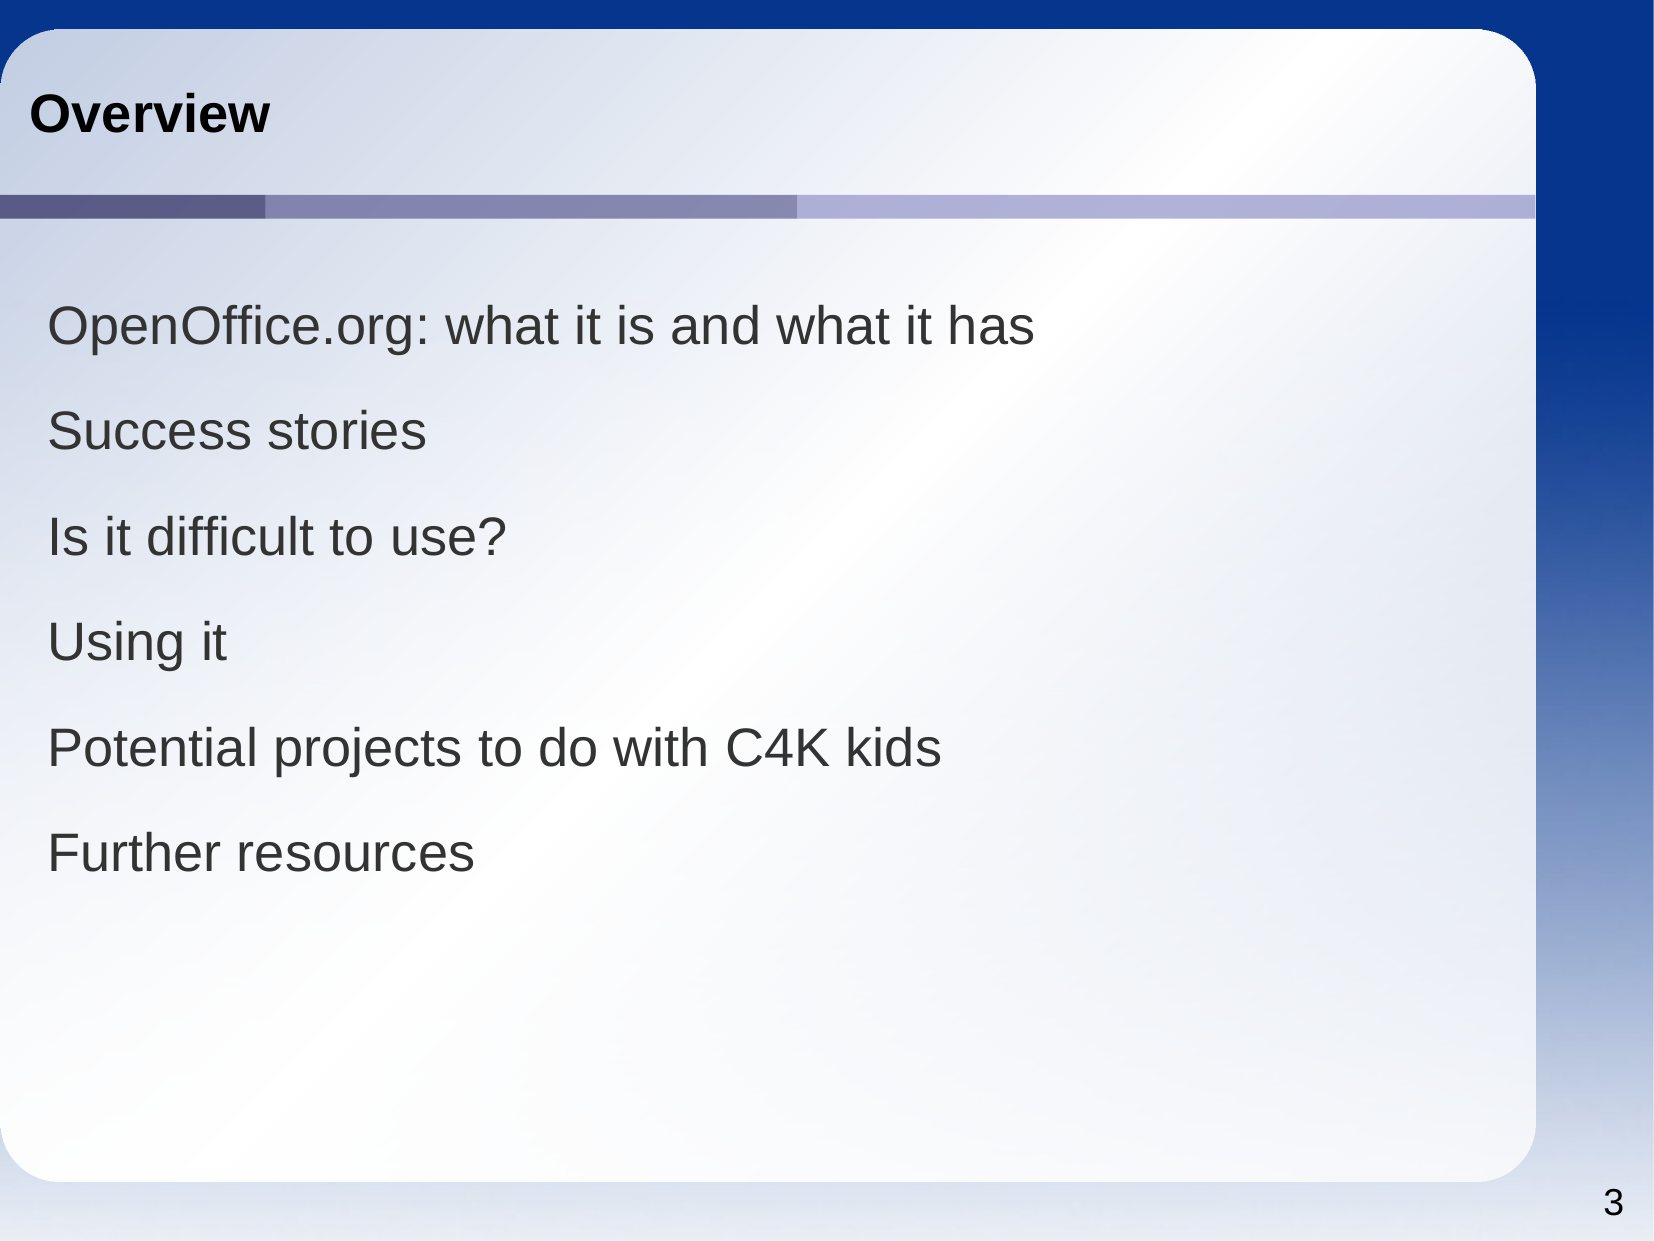

# Overview
OpenOffice.org: what it is and what it has
Success stories
Is it difficult to use?
Using it
Potential projects to do with C4K kids
Further resources
3